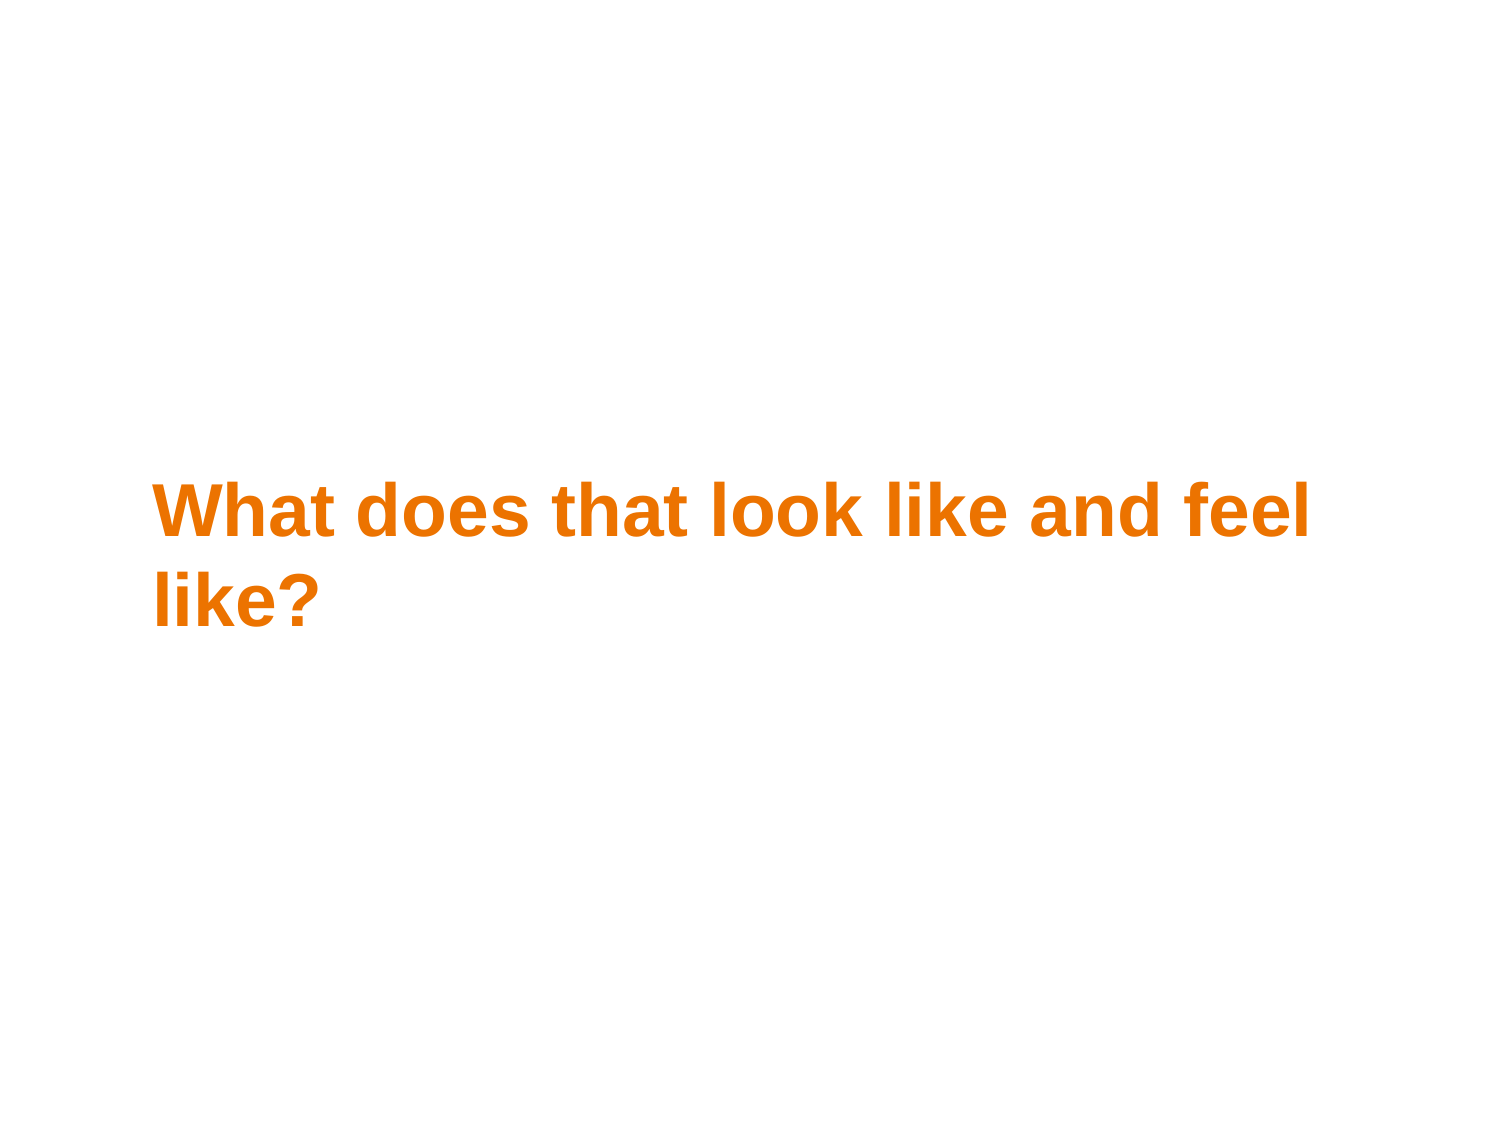

What does that look like and feel like?